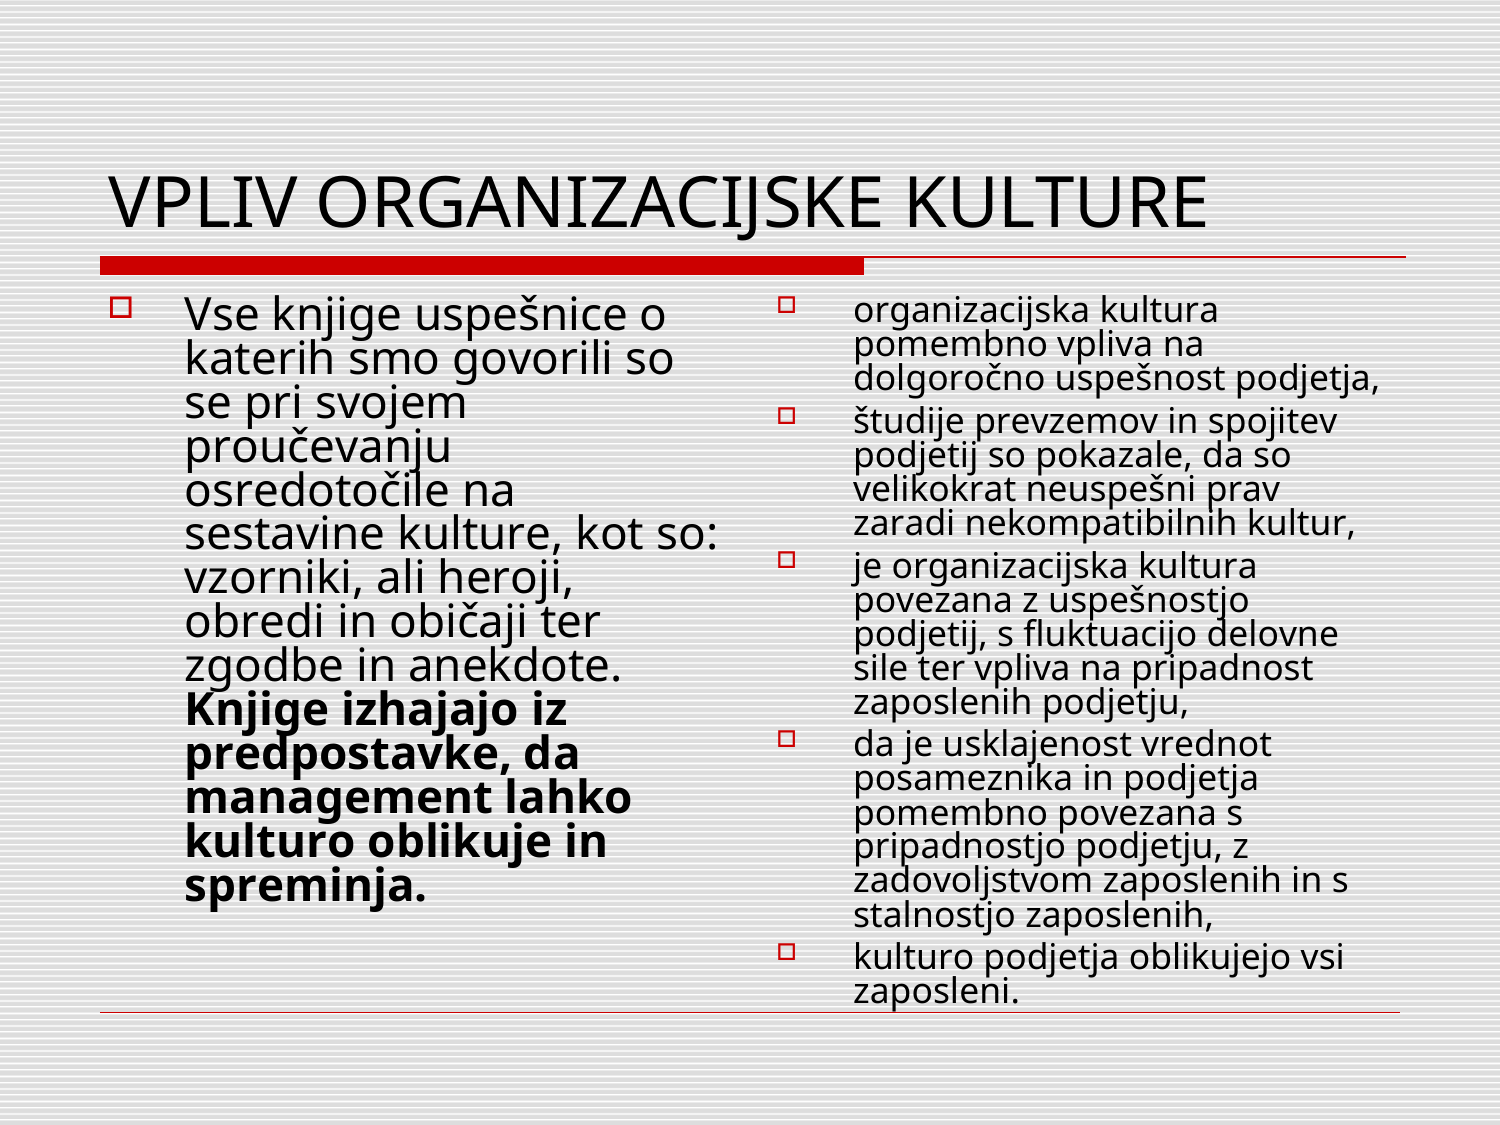

# VPLIV ORGANIZACIJSKE KULTURE
Vse knjige uspešnice o katerih smo govorili so se pri svojem proučevanju osredotočile na sestavine kulture, kot so: vzorniki, ali heroji, obredi in običaji ter zgodbe in anekdote. Knjige izhajajo iz predpostavke, da management lahko kulturo oblikuje in spreminja.
organizacijska kultura pomembno vpliva na dolgoročno uspešnost podjetja,
študije prevzemov in spojitev podjetij so pokazale, da so velikokrat neuspešni prav zaradi nekompatibilnih kultur,
je organizacijska kultura povezana z uspešnostjo podjetij, s fluktuacijo delovne sile ter vpliva na pripadnost zaposlenih podjetju,
da je usklajenost vrednot posameznika in podjetja pomembno povezana s pripadnostjo podjetju, z zadovoljstvom zaposlenih in s stalnostjo zaposlenih,
kulturo podjetja oblikujejo vsi zaposleni.